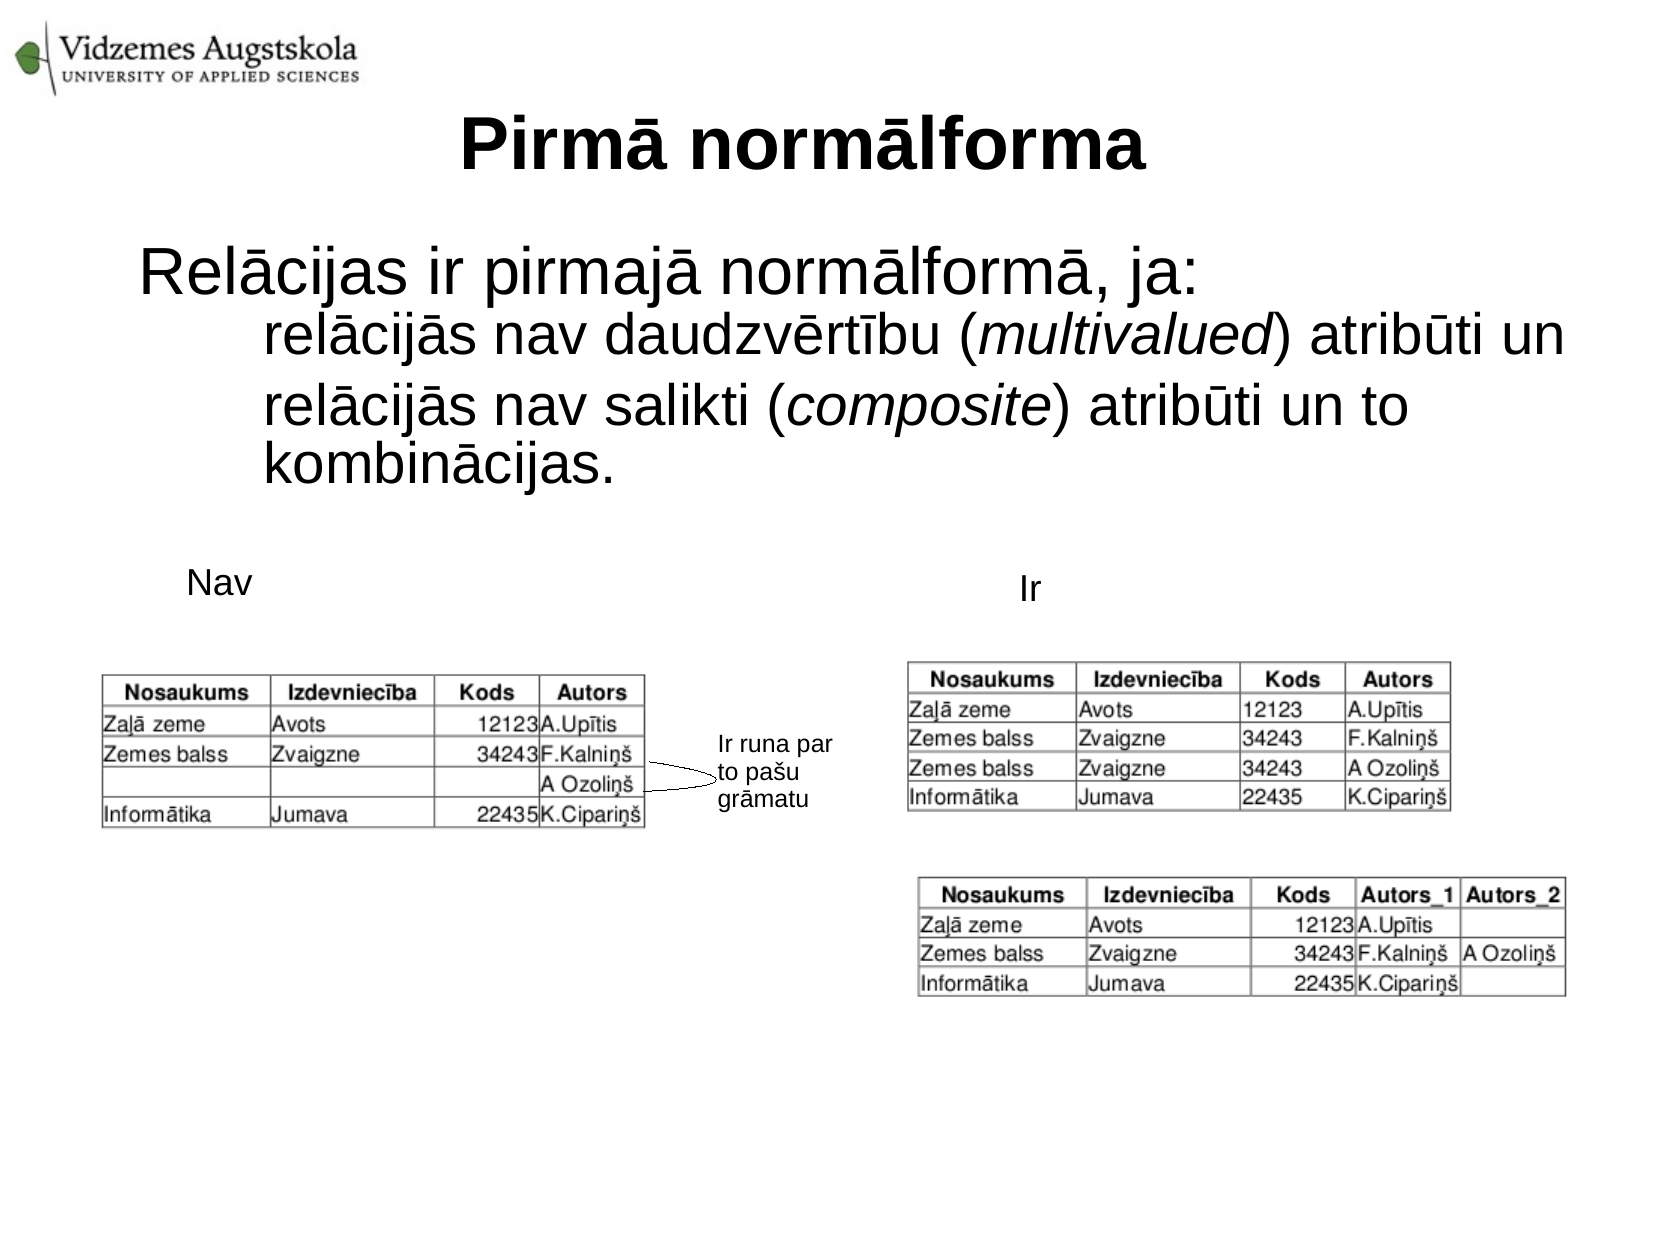

# Pirmā normālforma
Relācijas ir pirmajā normālformā, ja:
relācijās nav daudzvērtību (multivalued) atribūti un
relācijās nav salikti (composite) atribūti un to kombinācijas.
Nav
Ir
Ir runa par to pašu grāmatu